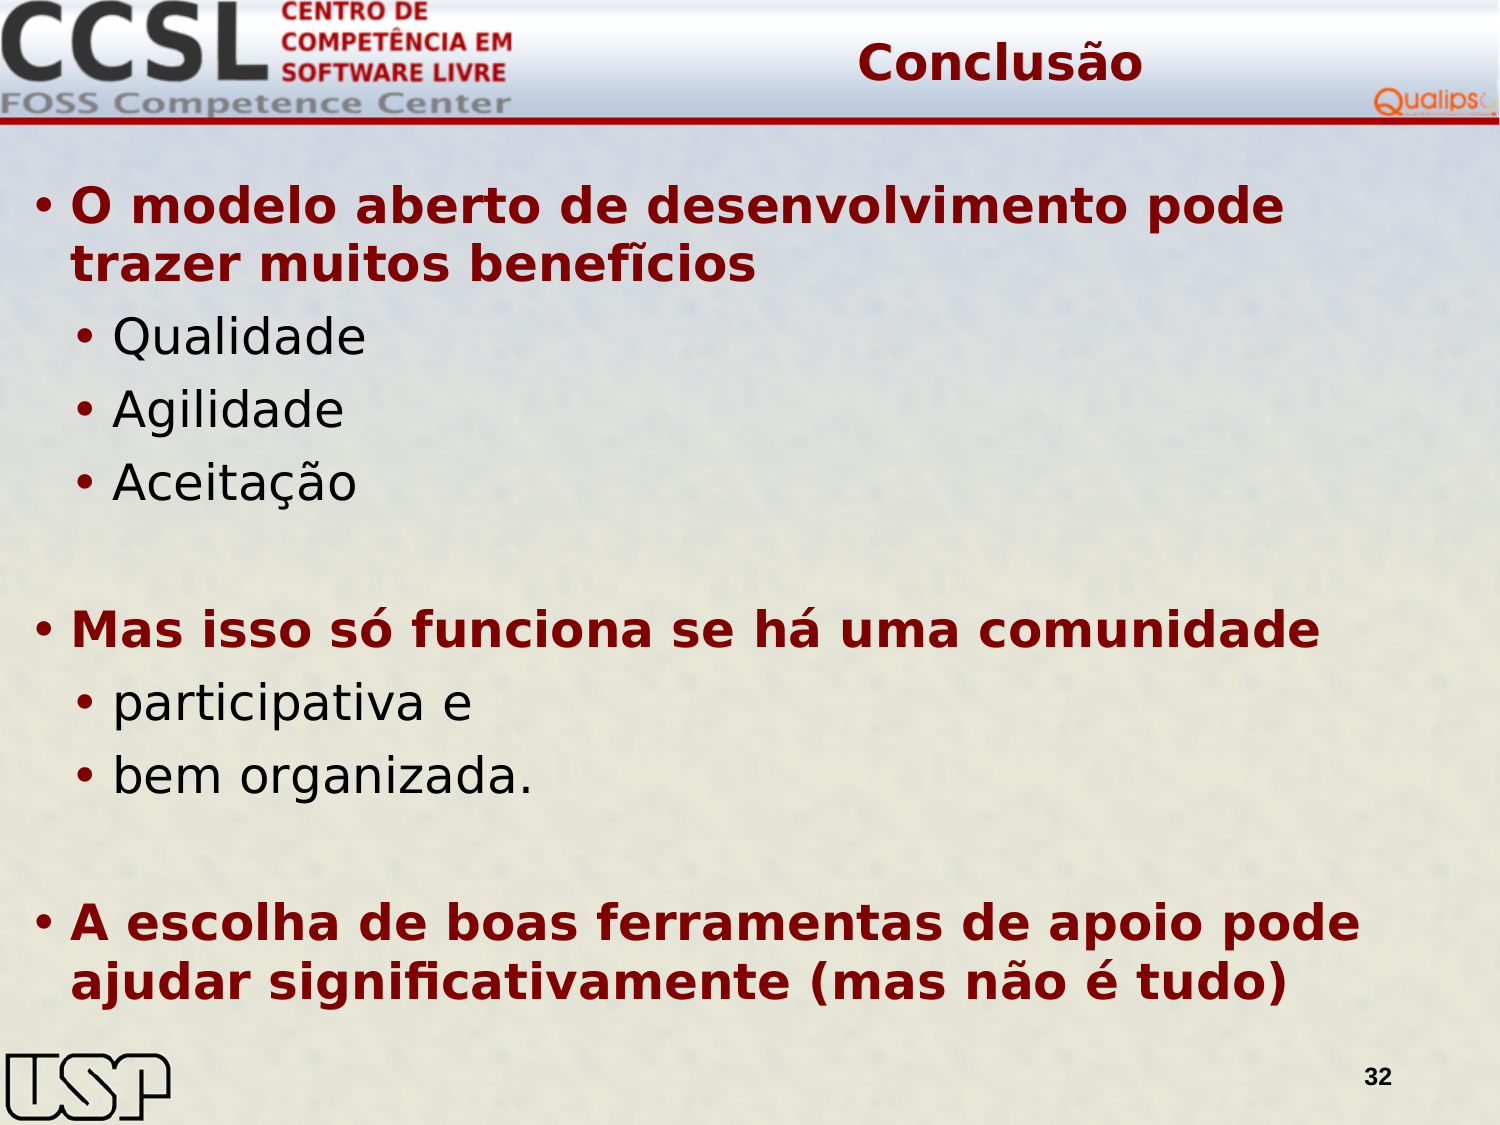

# Conclusão
O modelo aberto de desenvolvimento pode trazer muitos benefĩcios
Qualidade
Agilidade
Aceitação
Mas isso só funciona se há uma comunidade
participativa e
bem organizada.
A escolha de boas ferramentas de apoio pode ajudar significativamente (mas não é tudo)